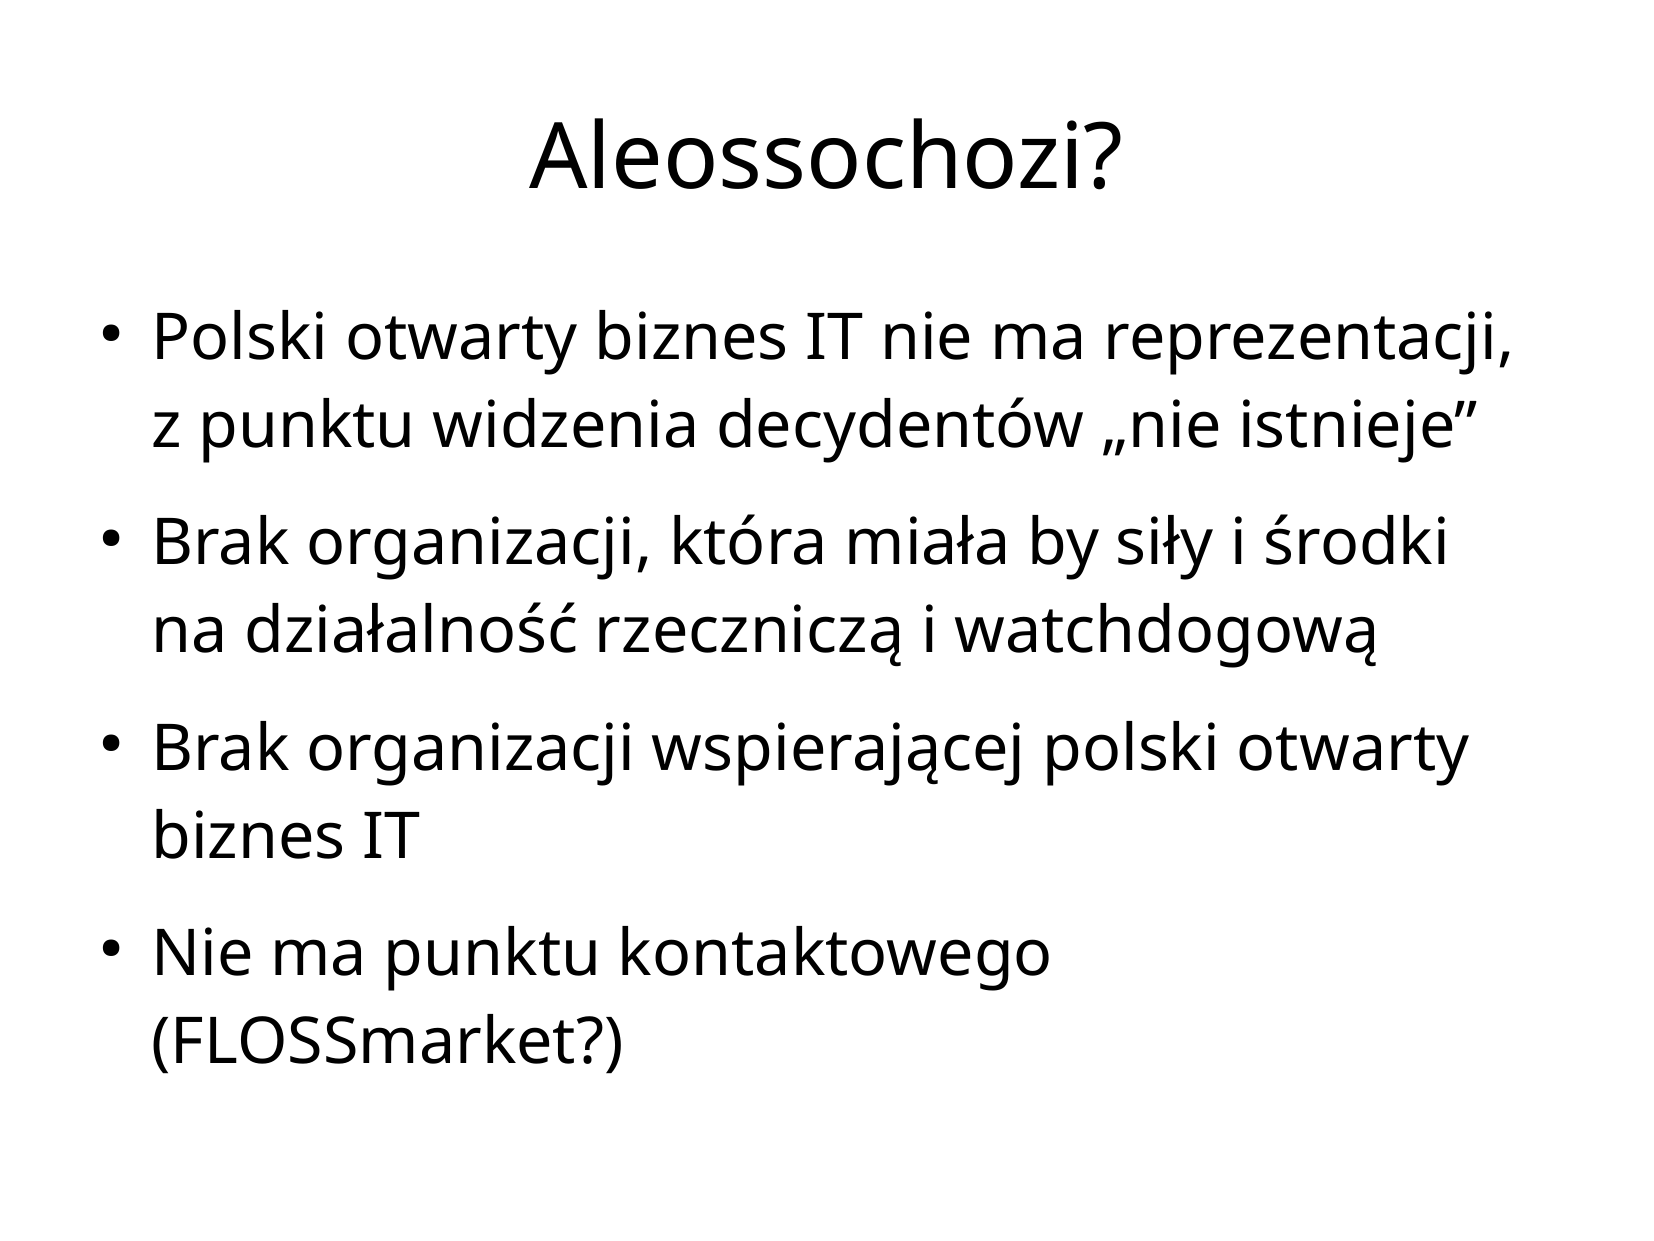

# Aleossochozi?
Polski otwarty biznes IT nie ma reprezentacji, z punktu widzenia decydentów „nie istnieje”
Brak organizacji, która miała by siły i środki na działalność rzeczniczą i watchdogową
Brak organizacji wspierającej polski otwarty biznes IT
Nie ma punktu kontaktowego (FLOSSmarket?)